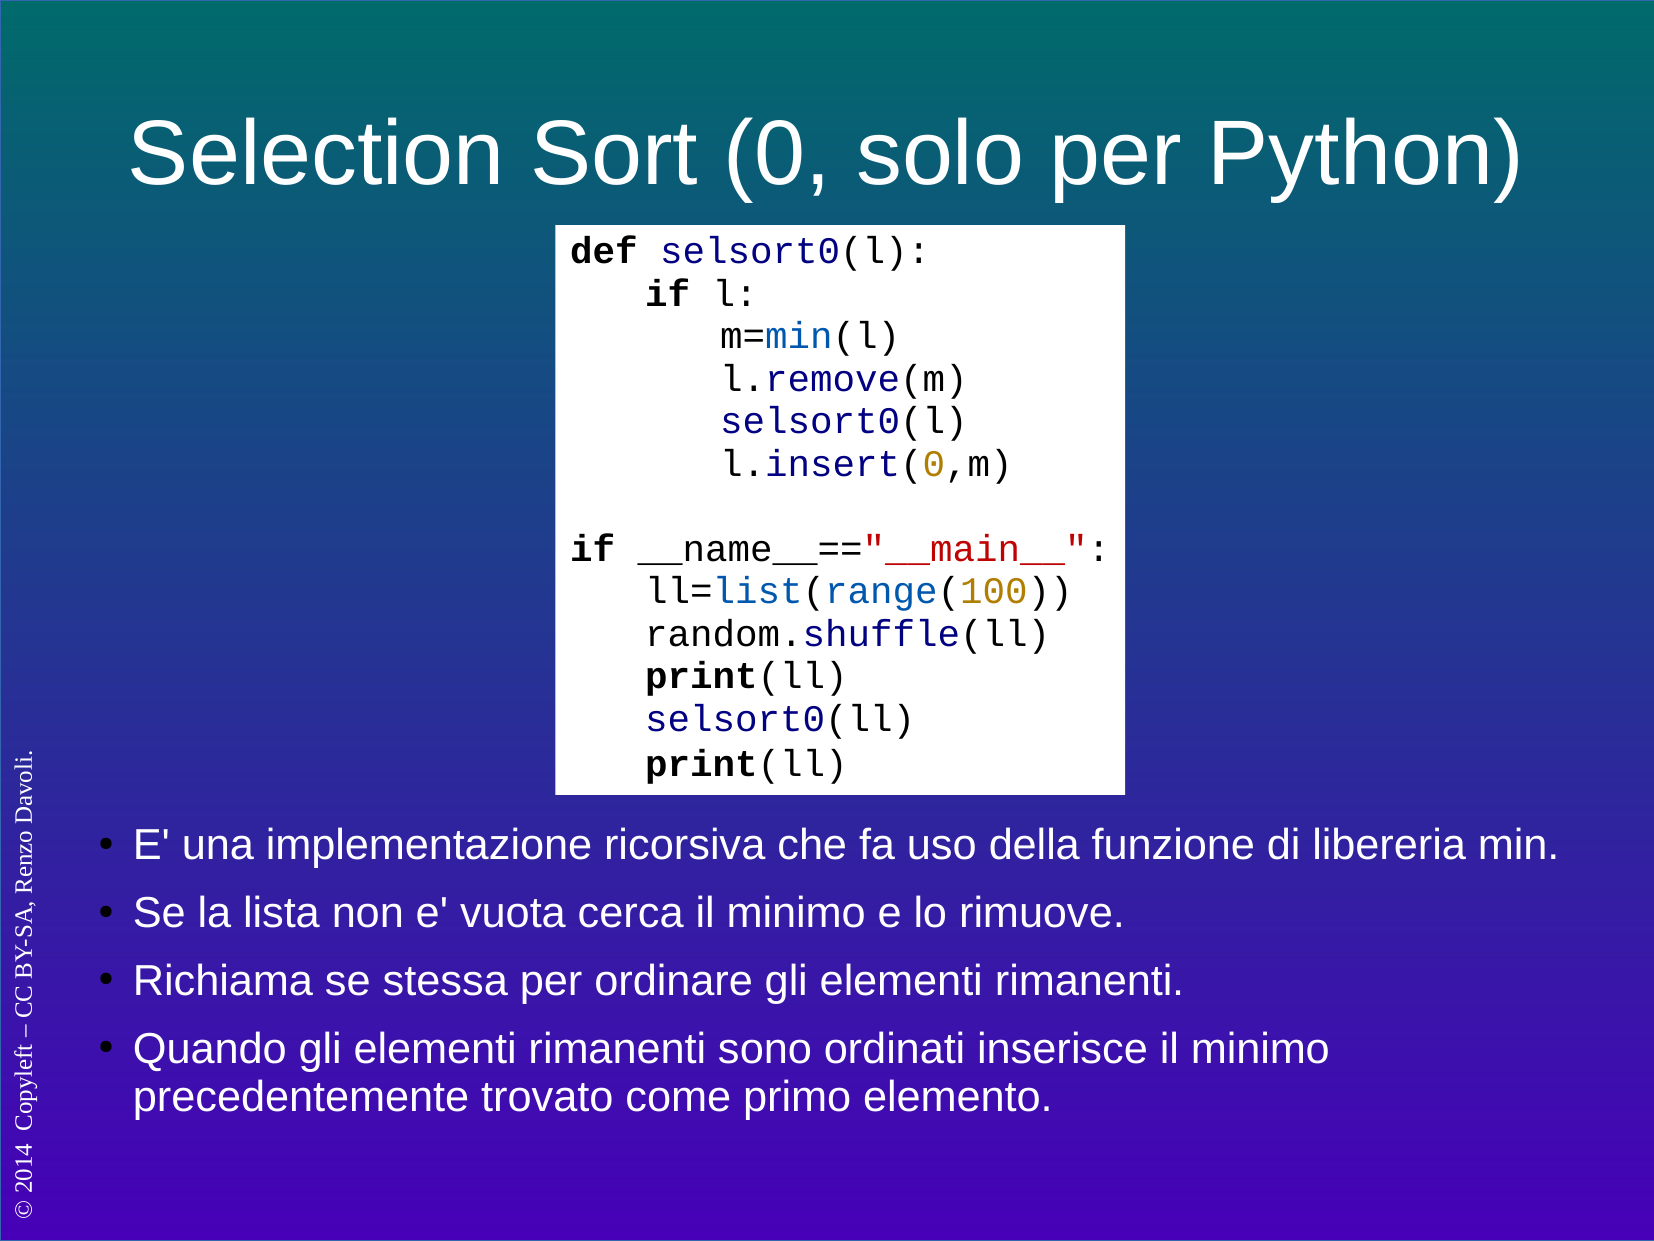

# Selection Sort (0, solo per Python)
def selsort0(l):
	if l:
		m=min(l)
		l.remove(m)
		selsort0(l)
		l.insert(0,m)
if __name__=="__main__":
	ll=list(range(100))
	random.shuffle(ll)
	print(ll)
	selsort0(ll)
	print(ll)
E' una implementazione ricorsiva che fa uso della funzione di libereria min.
Se la lista non e' vuota cerca il minimo e lo rimuove.
Richiama se stessa per ordinare gli elementi rimanenti.
Quando gli elementi rimanenti sono ordinati inserisce il minimo precedentemente trovato come primo elemento.